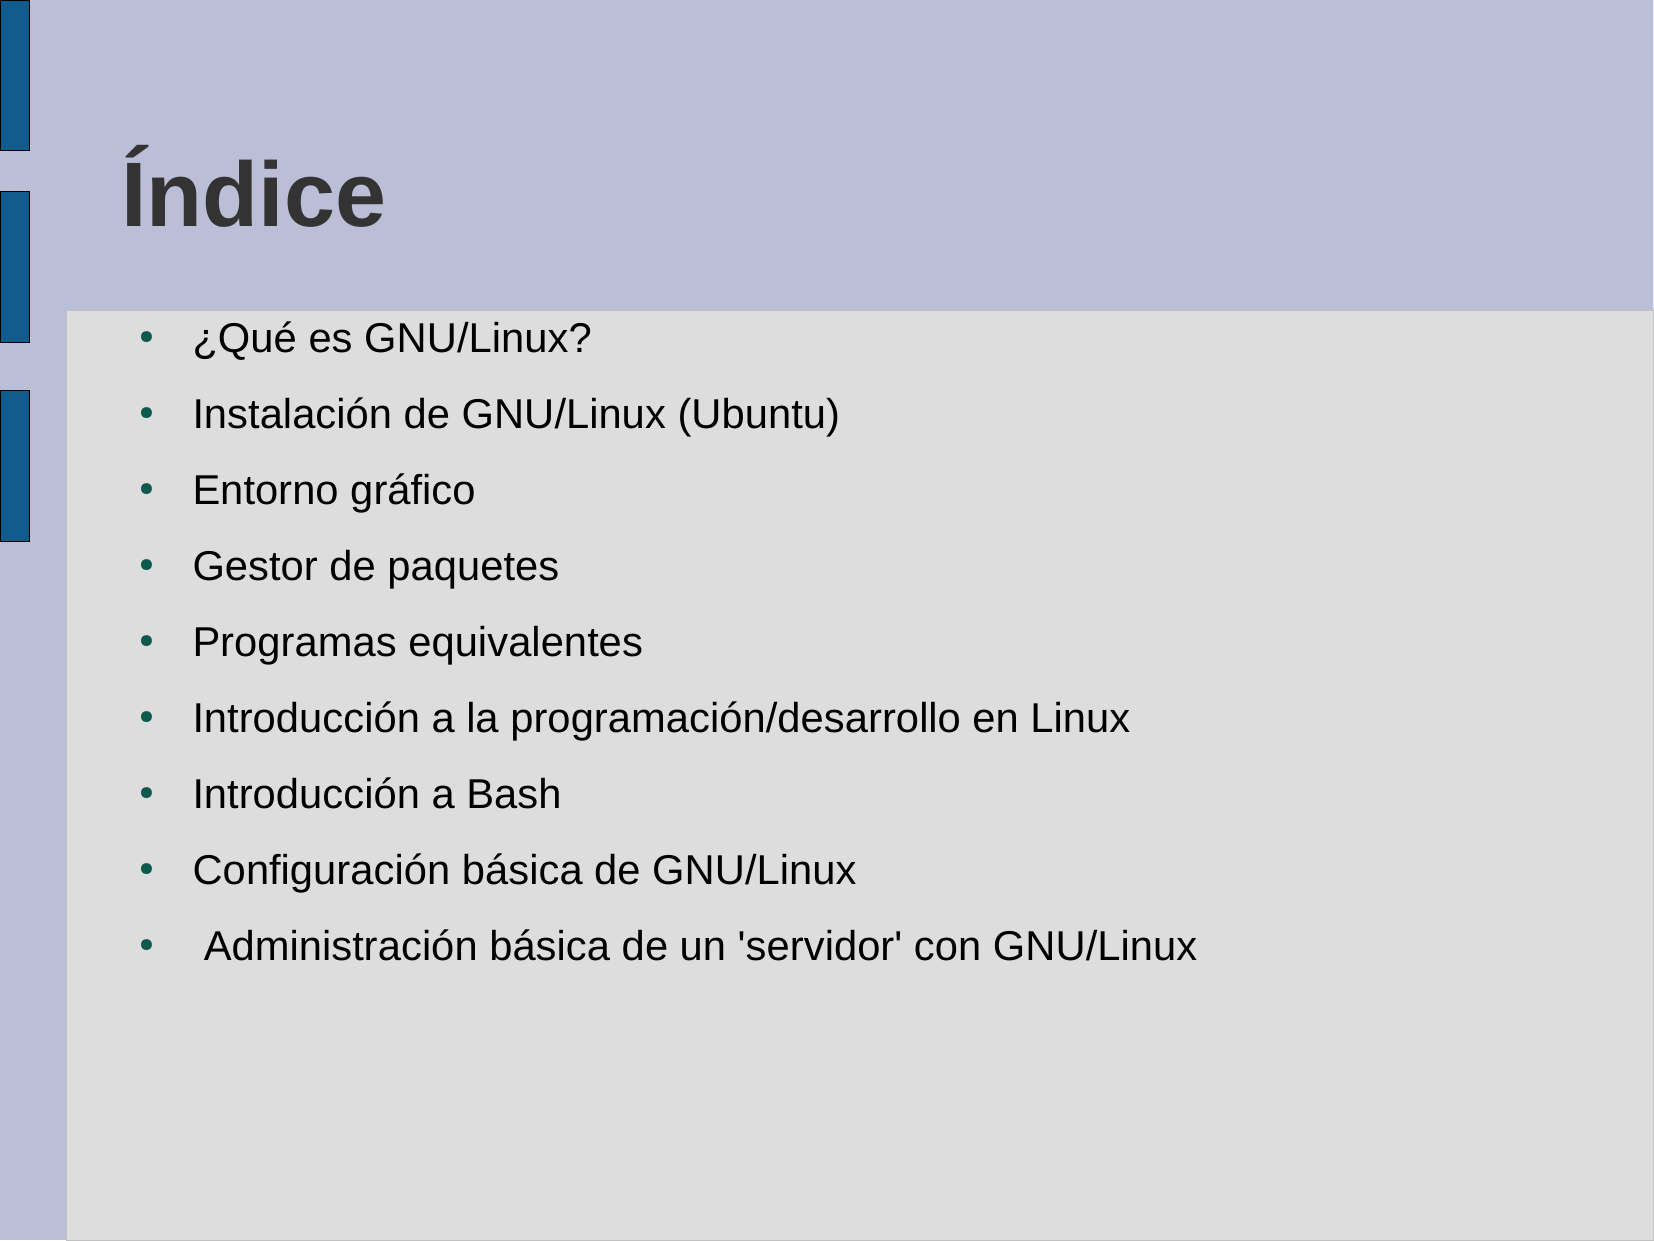

# Índice
¿Qué es GNU/Linux?
Instalación de GNU/Linux (Ubuntu)
Entorno gráfico
Gestor de paquetes
Programas equivalentes
Introducción a la programación/desarrollo en Linux
Introducción a Bash
Configuración básica de GNU/Linux
 Administración básica de un 'servidor' con GNU/Linux